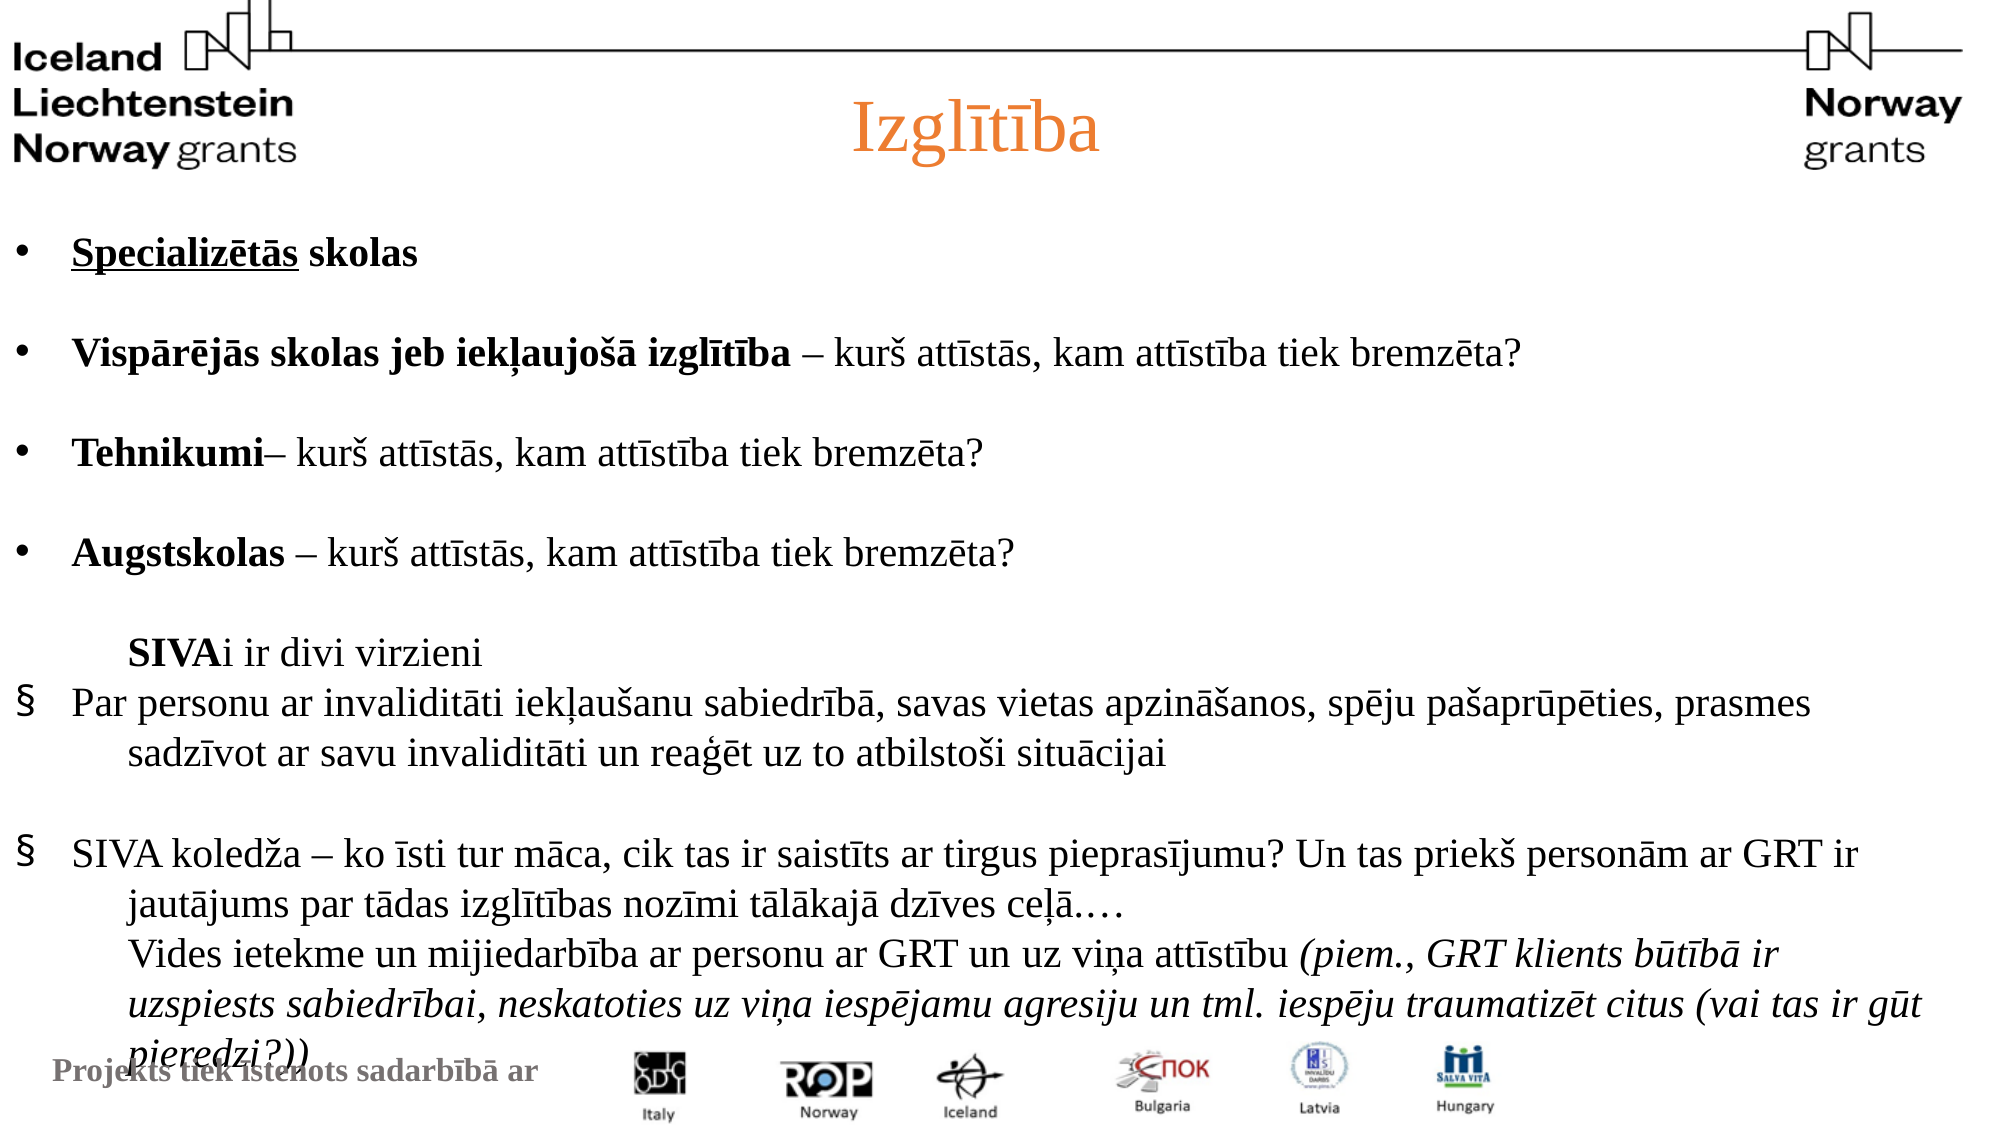

Izglītība
Specializētās skolas
Vispārējās skolas jeb iekļaujošā izglītība – kurš attīstās, kam attīstība tiek bremzēta?
Tehnikumi– kurš attīstās, kam attīstība tiek bremzēta?
Augstskolas – kurš attīstās, kam attīstība tiek bremzēta?
SIVAi ir divi virzieni
Par personu ar invaliditāti iekļaušanu sabiedrībā, savas vietas apzināšanos, spēju pašaprūpēties, prasmes sadzīvot ar savu invaliditāti un reaģēt uz to atbilstoši situācijai
SIVA koledža – ko īsti tur māca, cik tas ir saistīts ar tirgus pieprasījumu? Un tas priekš personām ar GRT ir jautājums par tādas izglītības nozīmi tālākajā dzīves ceļā.…
Vides ietekme un mijiedarbība ar personu ar GRT un uz viņa attīstību (piem., GRT klients būtībā ir uzspiests sabiedrībai, neskatoties uz viņa iespējamu agresiju un tml. iespēju traumatizēt citus (vai tas ir gūt pieredzi?))
Projekts tiek īstenots sadarbībā ar